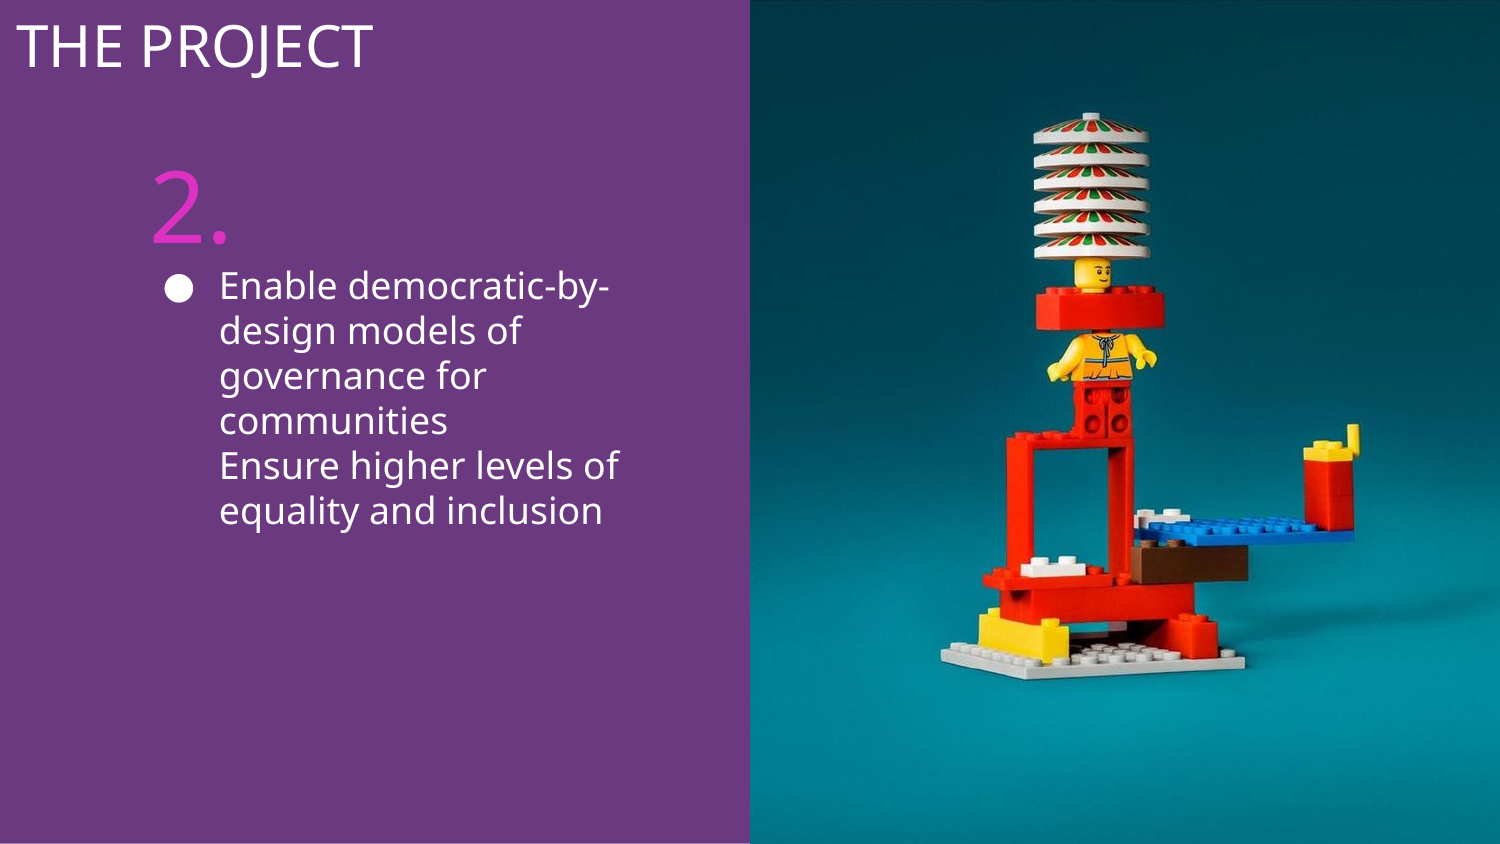

THE PROJECT
2.
# Enable democratic-by-design models of governance for communities Ensure higher levels of equality and inclusion